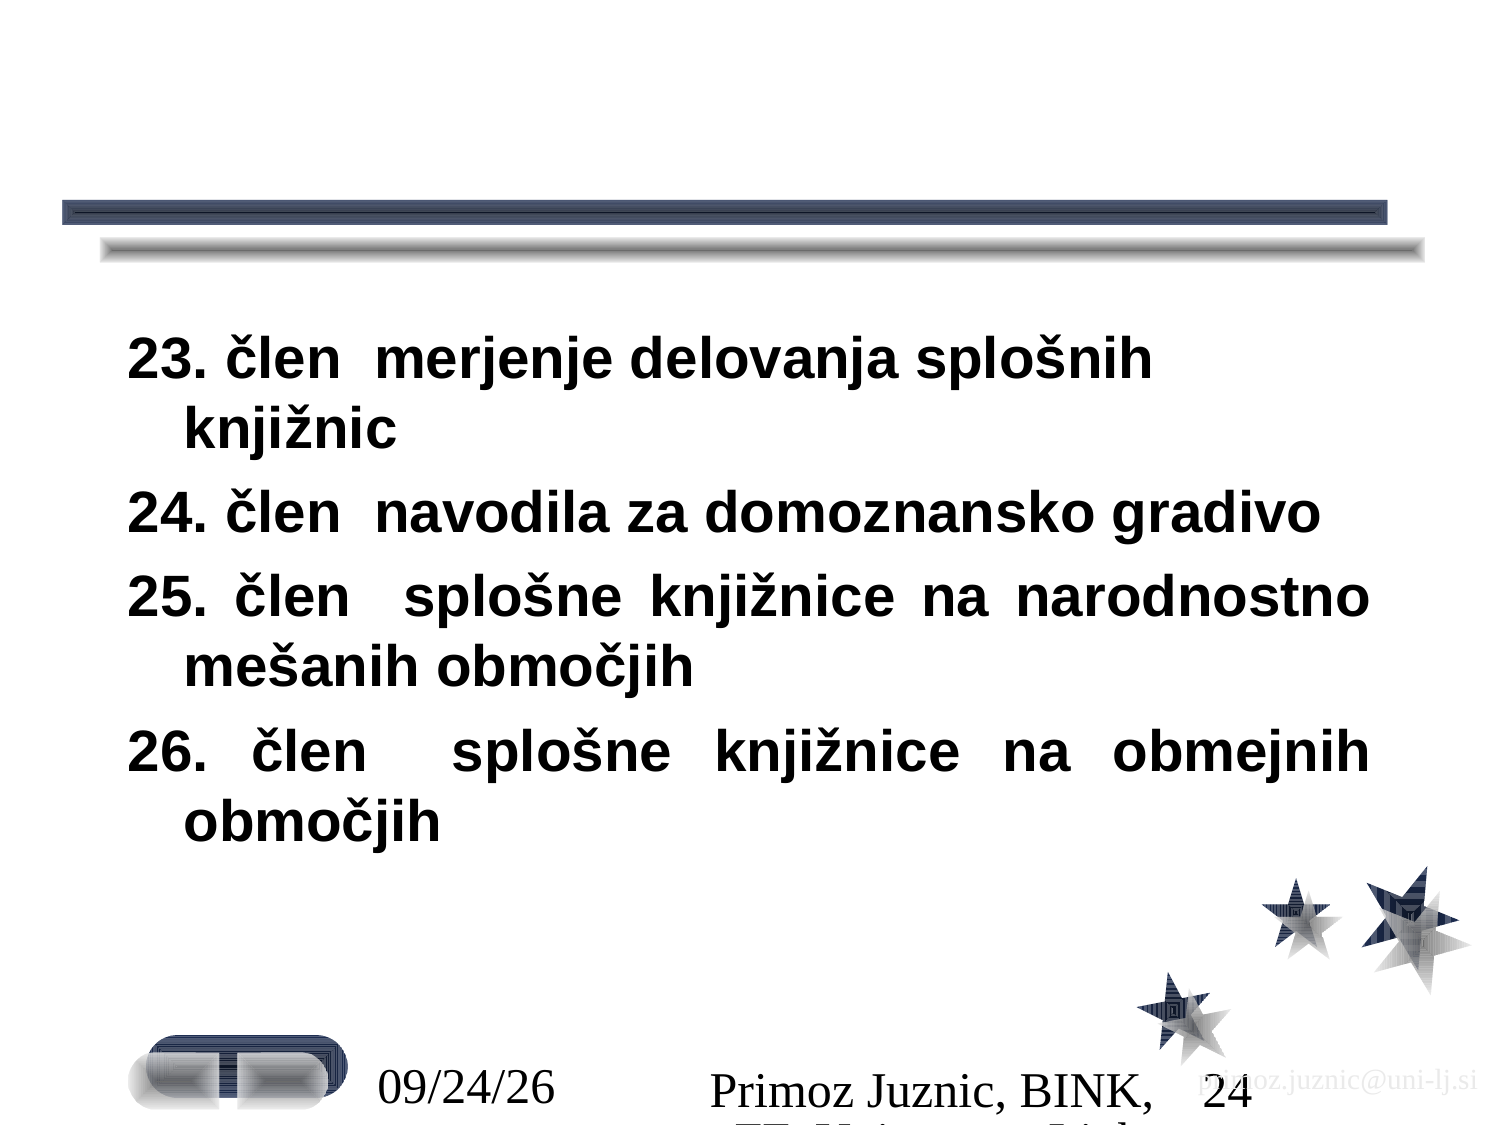

#
23. člen merjenje delovanja splošnih knjižnic
24. člen navodila za domoznansko gradivo
25. člen splošne knjižnice na narodnostno mešanih območjih
26. člen splošne knjižnice na obmejnih območjih
Primoz Juznic, BINK, FF, Univerza v Ljubljani
24